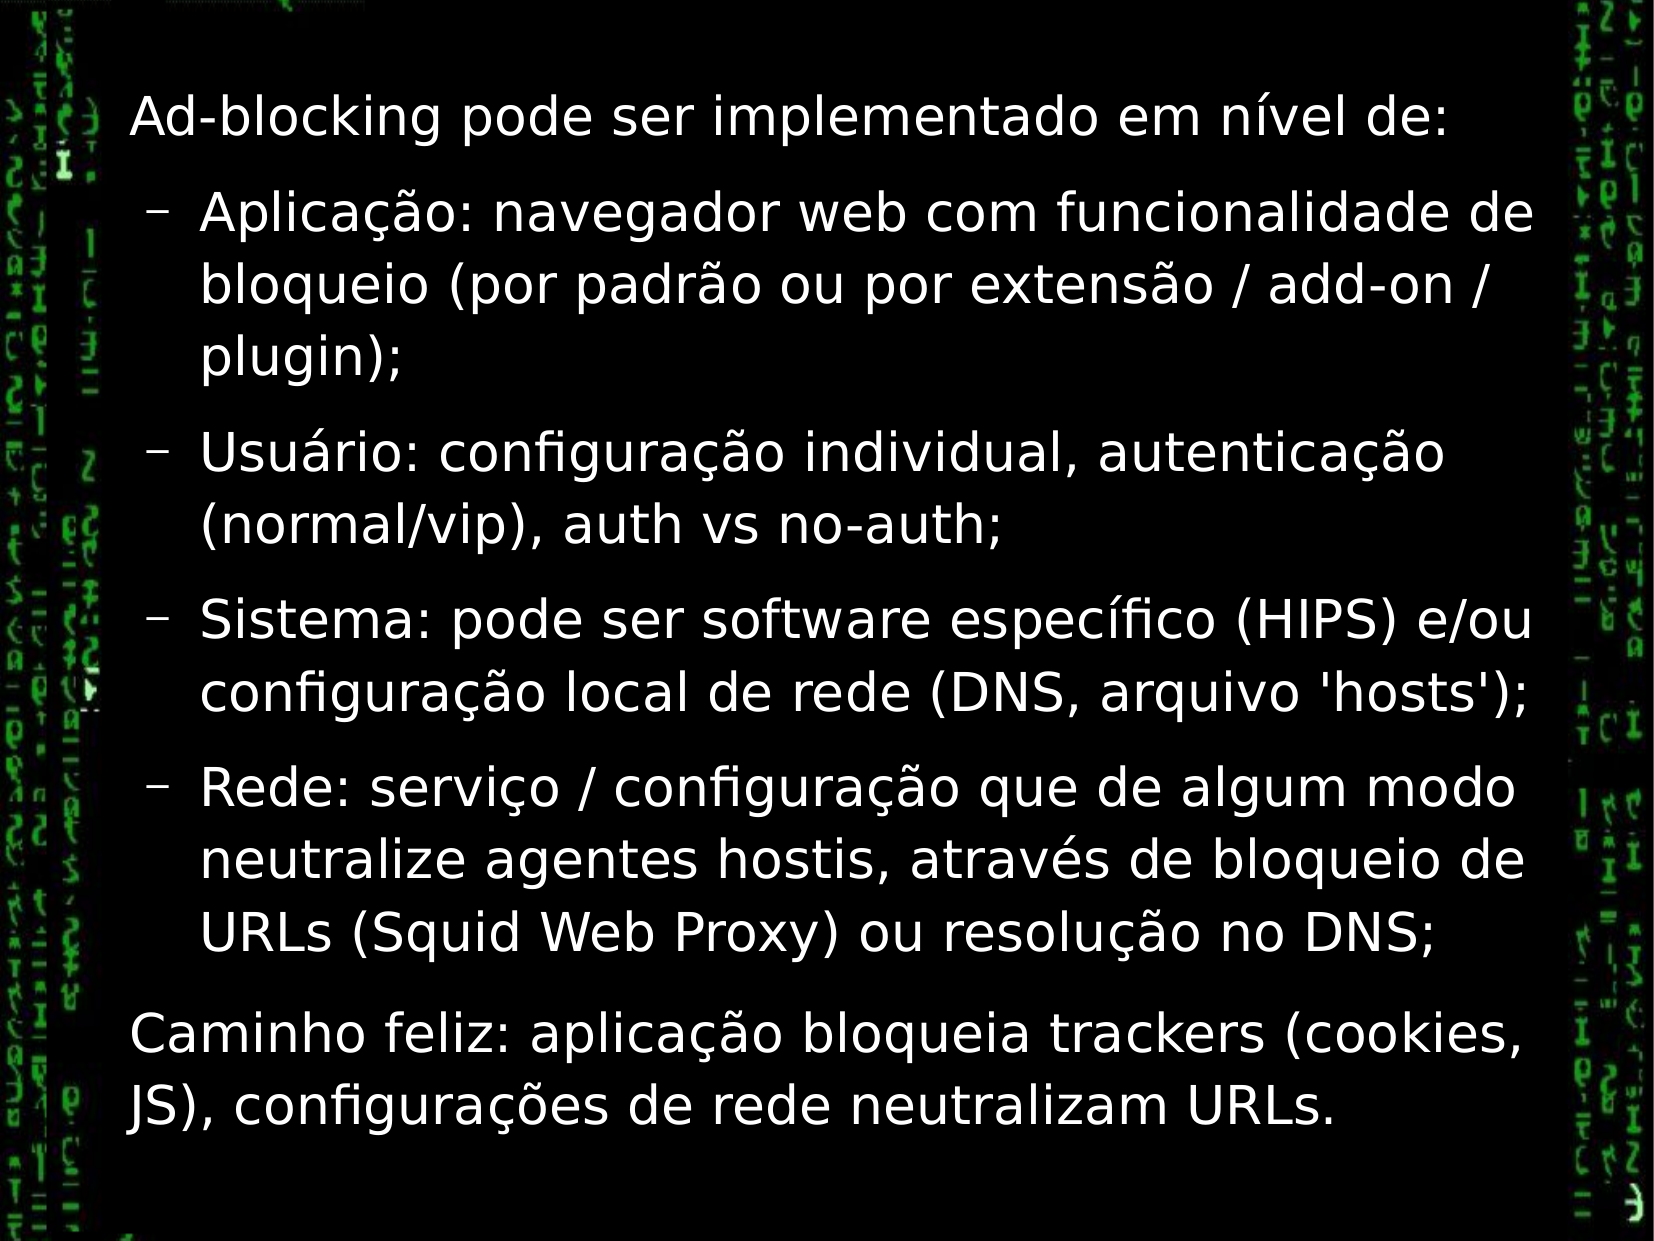

# Ad-blocking pode ser implementado em nível de:
Aplicação: navegador web com funcionalidade de bloqueio (por padrão ou por extensão / add-on / plugin);
Usuário: configuração individual, autenticação (normal/vip), auth vs no-auth;
Sistema: pode ser software específico (HIPS) e/ou configuração local de rede (DNS, arquivo 'hosts');
Rede: serviço / configuração que de algum modo neutralize agentes hostis, através de bloqueio de URLs (Squid Web Proxy) ou resolução no DNS;
Caminho feliz: aplicação bloqueia trackers (cookies, JS), configurações de rede neutralizam URLs.